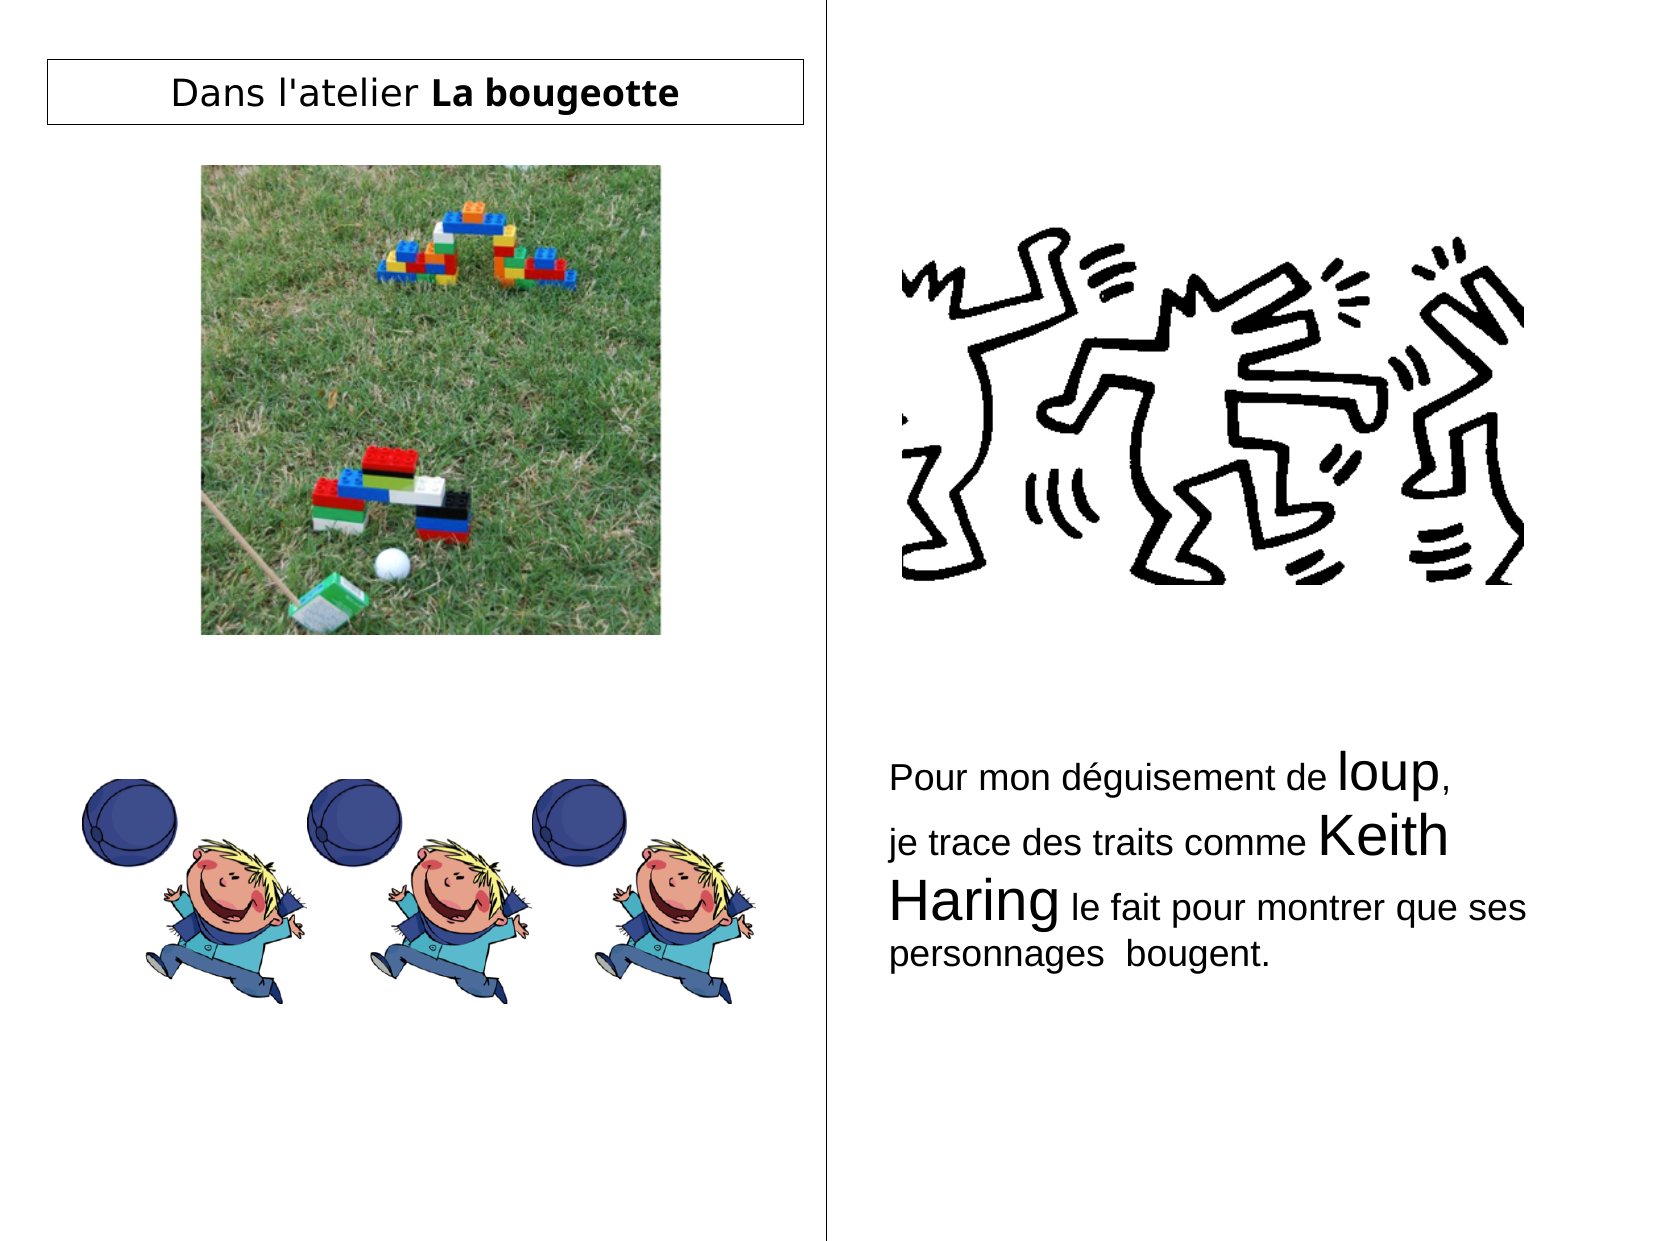

Dans l'atelier La bougeotte
Pour mon déguisement de loup,
je trace des traits comme Keith Haring le fait pour montrer que ses personnages bougent.